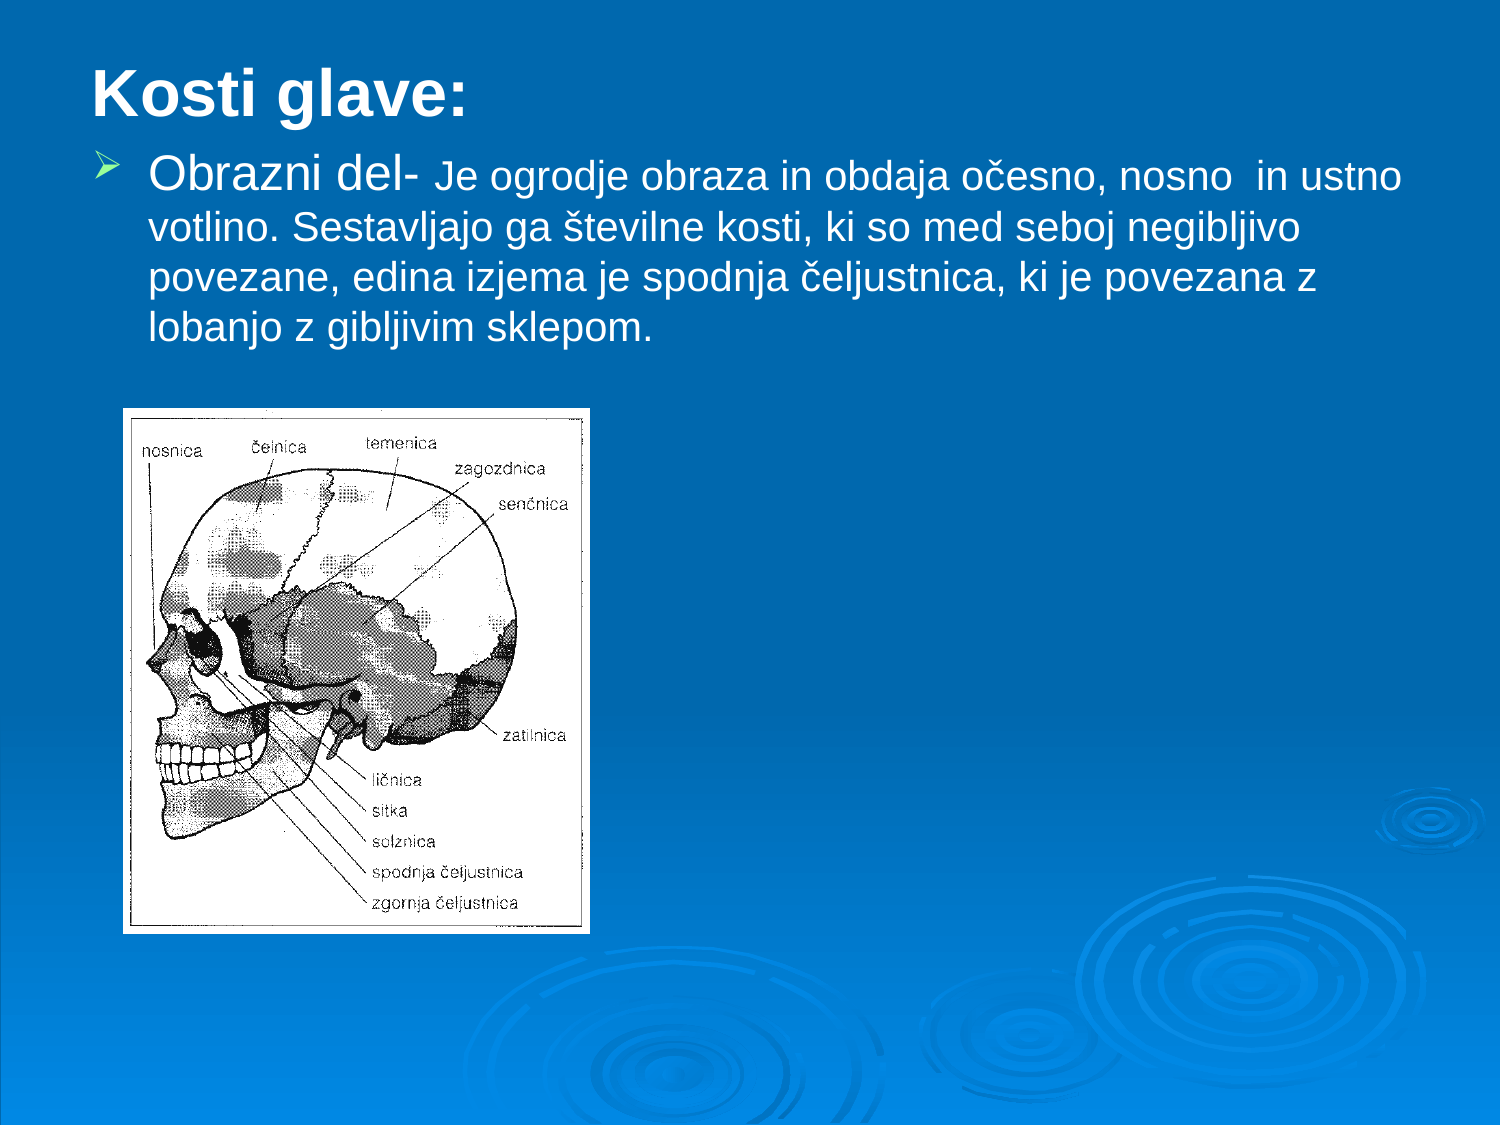

# Kosti glave:
Obrazni del- Je ogrodje obraza in obdaja očesno, nosno in ustno votlino. Sestavljajo ga številne kosti, ki so med seboj negibljivo povezane, edina izjema je spodnja čeljustnica, ki je povezana z lobanjo z gibljivim sklepom.